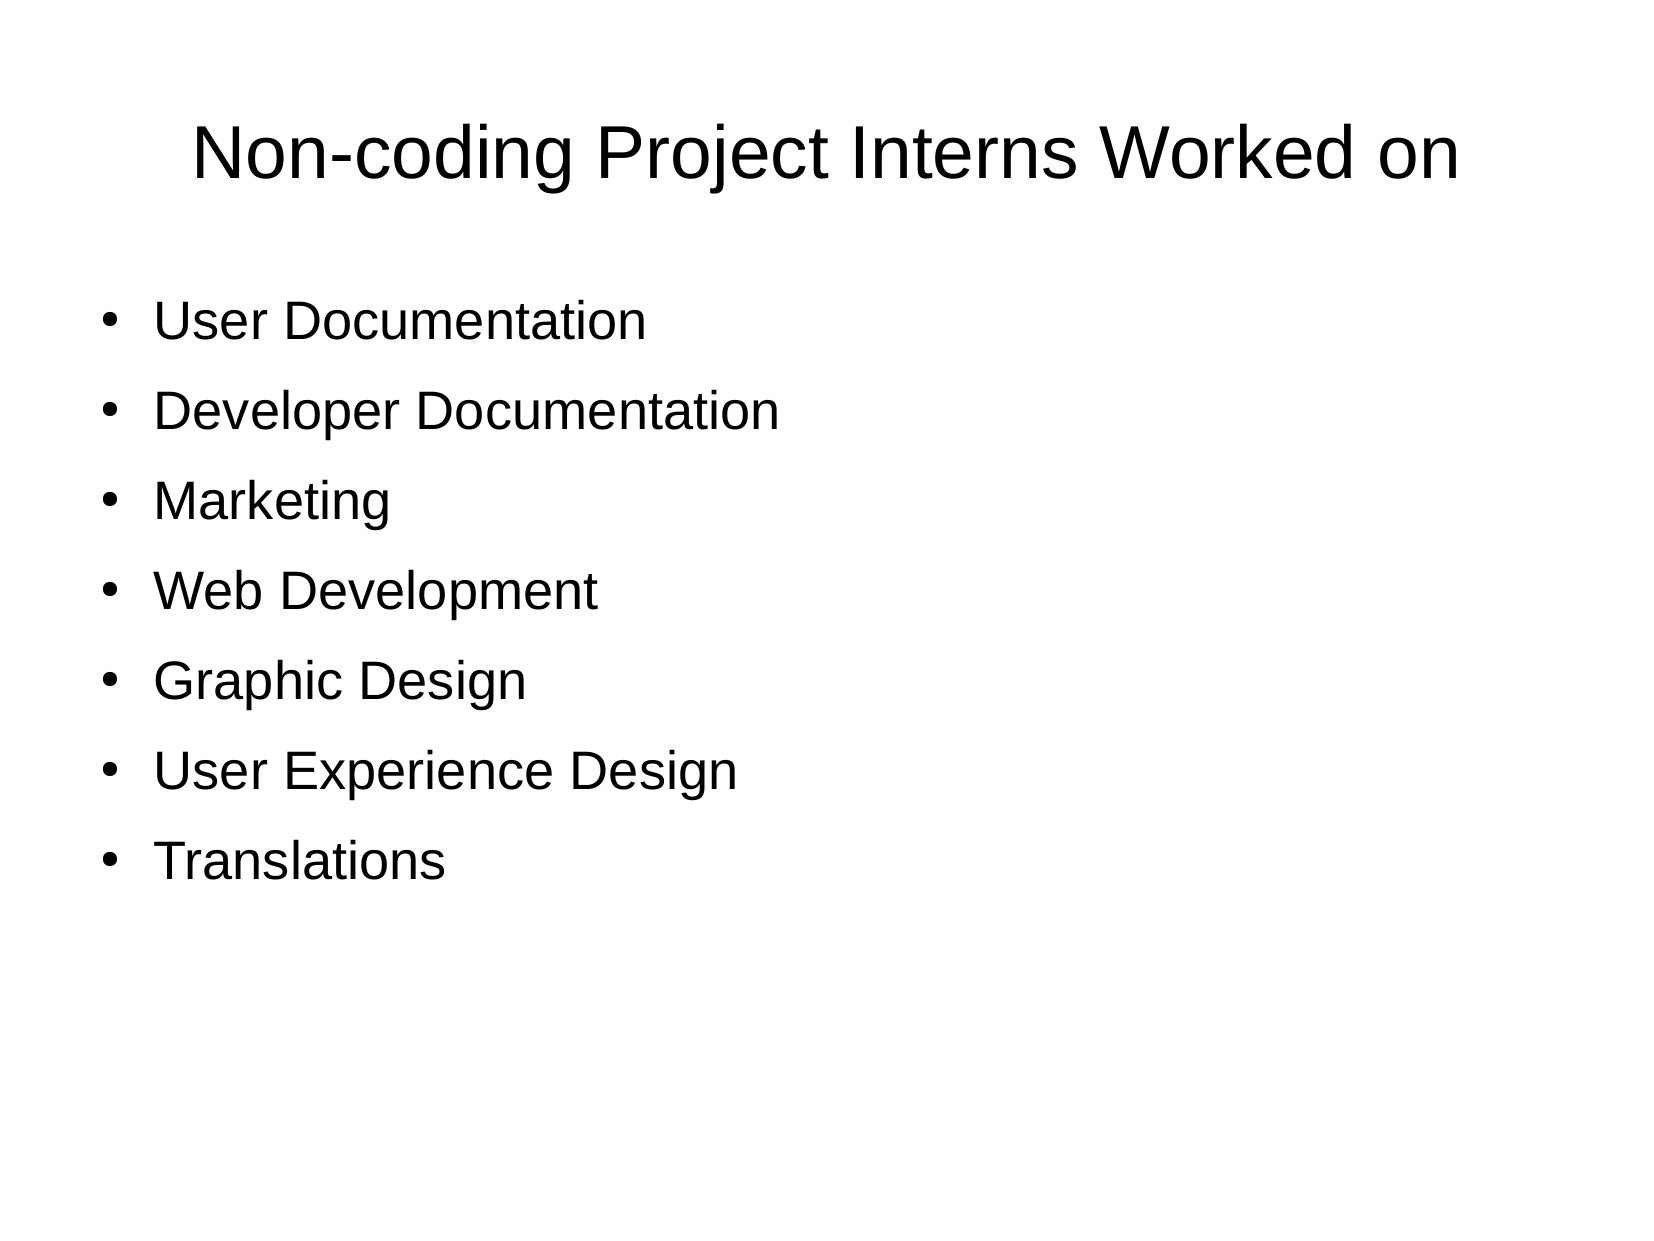

# Non-coding Project Interns Worked on
User Documentation
Developer Documentation
Marketing
Web Development
Graphic Design
User Experience Design
Translations